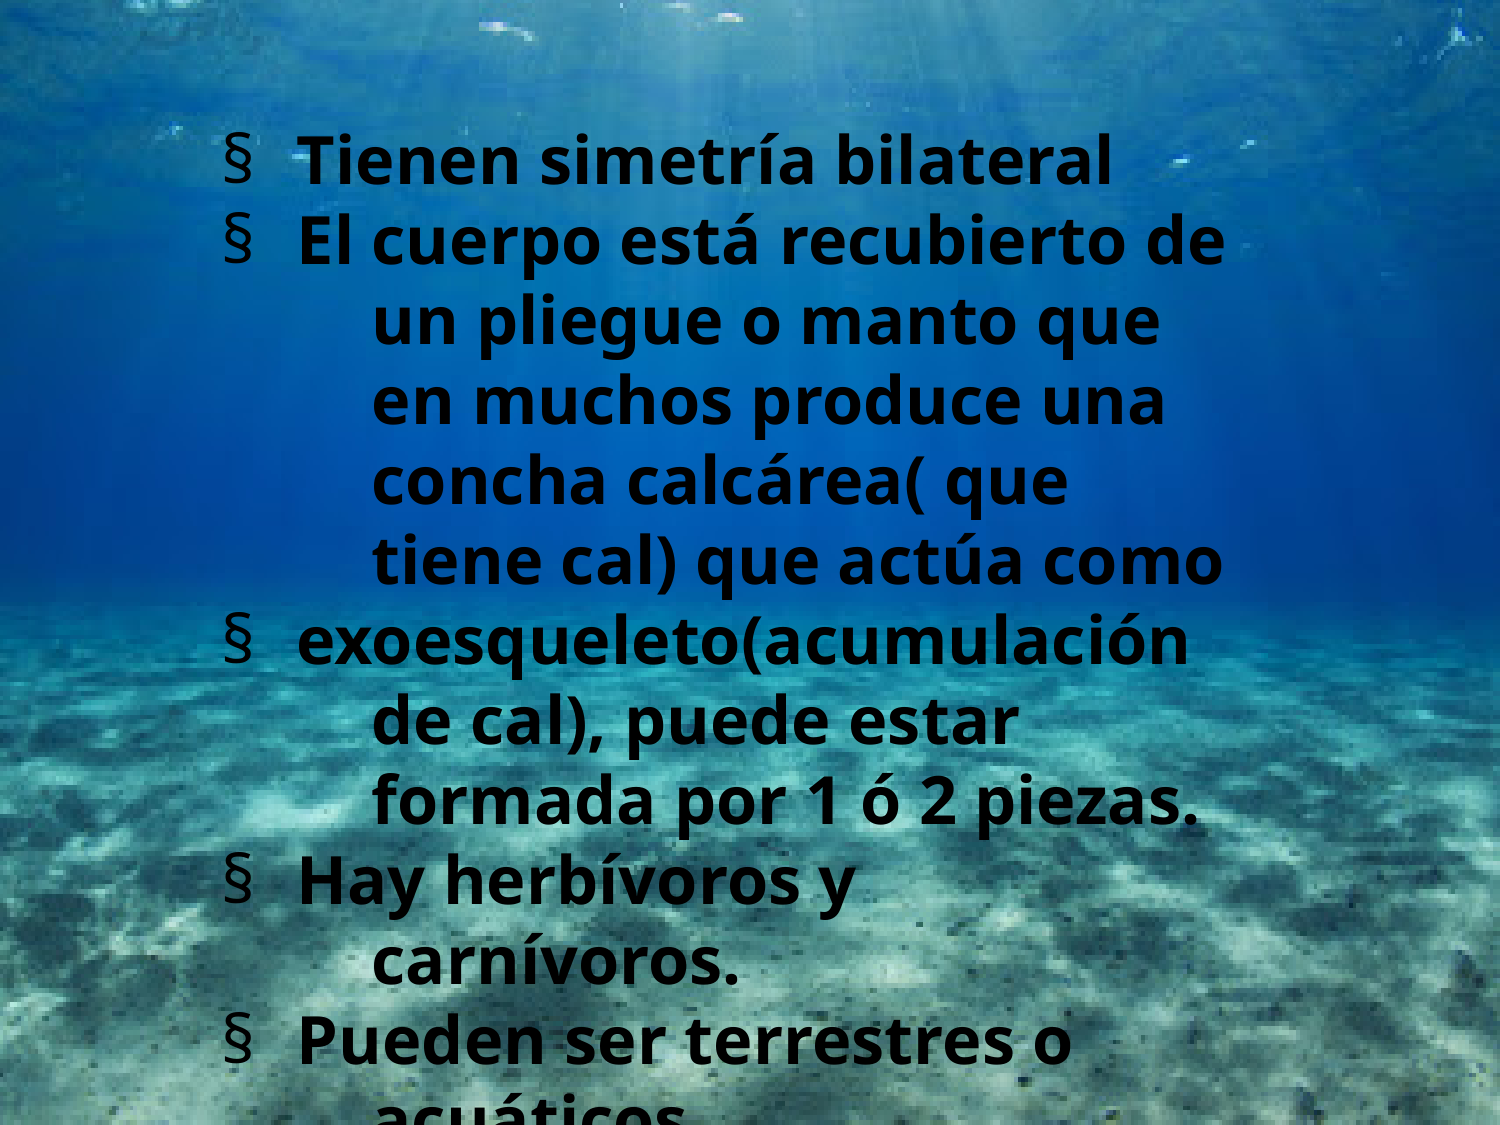

Tienen simetría bilateral
El cuerpo está recubierto de un pliegue o manto que en muchos produce una concha calcárea( que tiene cal) que actúa como
exoesqueleto(acumulación de cal), puede estar formada por 1 ó 2 piezas.
Hay herbívoros y carnívoros.
Pueden ser terrestres o acuáticos.